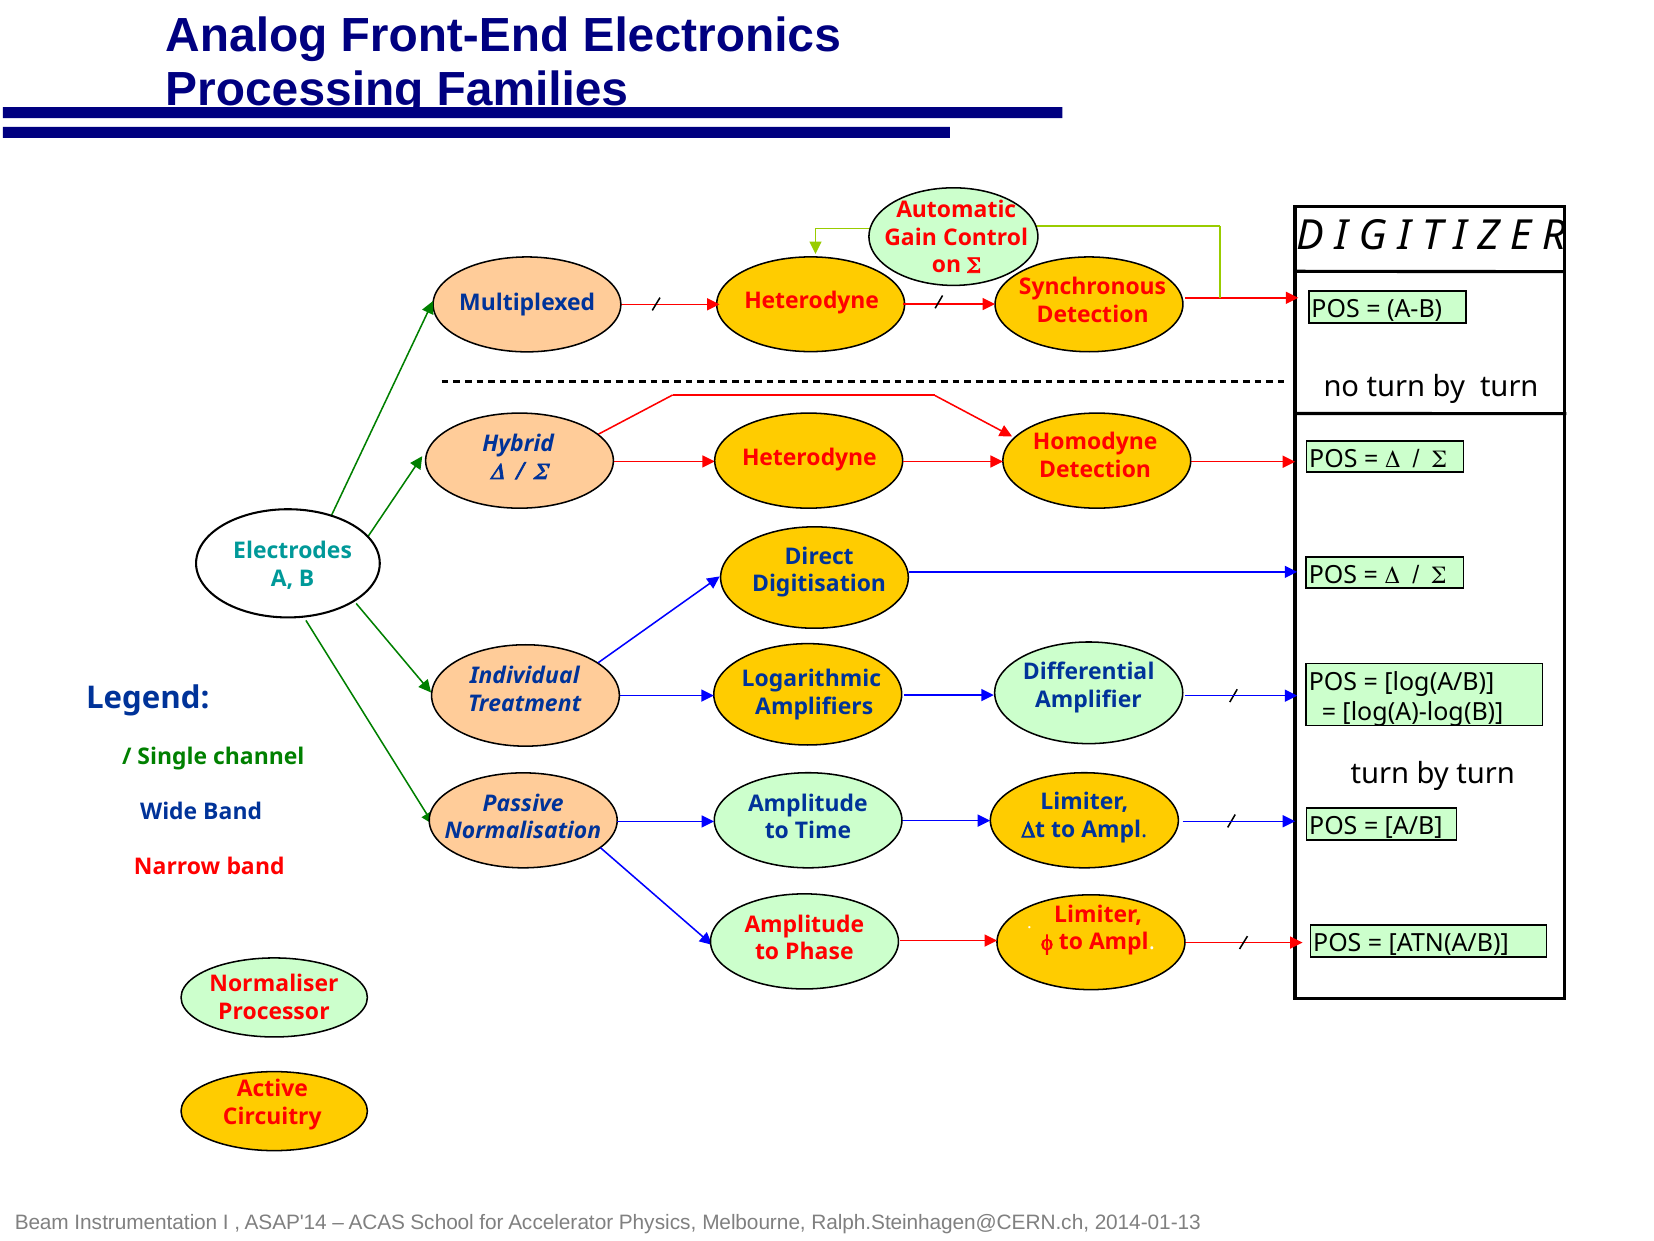

# Analog Front-End Electronics Processing Families
Automatic
Gain Control
on S
Multiplexed
Heterodyne
Synchronous
Detection
POS = (A-B)
D I G I T I Z E R
no turn by turn
Hybrid
D / S
Heterodyne
Homodyne
Detection
POS = D / S
Electrodes
A, B
Direct
Digitisation
POS = D / S
Individual
Treatment
Differential
Amplifier
Logarithmic
Amplifiers
POS = [log(A/B)]
 = [log(A)-log(B)]
Passive
Normalisation
Legend:
 / Single channel
 Wide Band
 Narrow band
Normaliser
Processor
Active
Circuitry
turn by turn
Amplitude
to Time
Limiter,
Dt to Ampl.
POS = [A/B]
Amplitude
to Phase
.
Limiter,
f to Ampl.
POS = [ATN(A/B)]